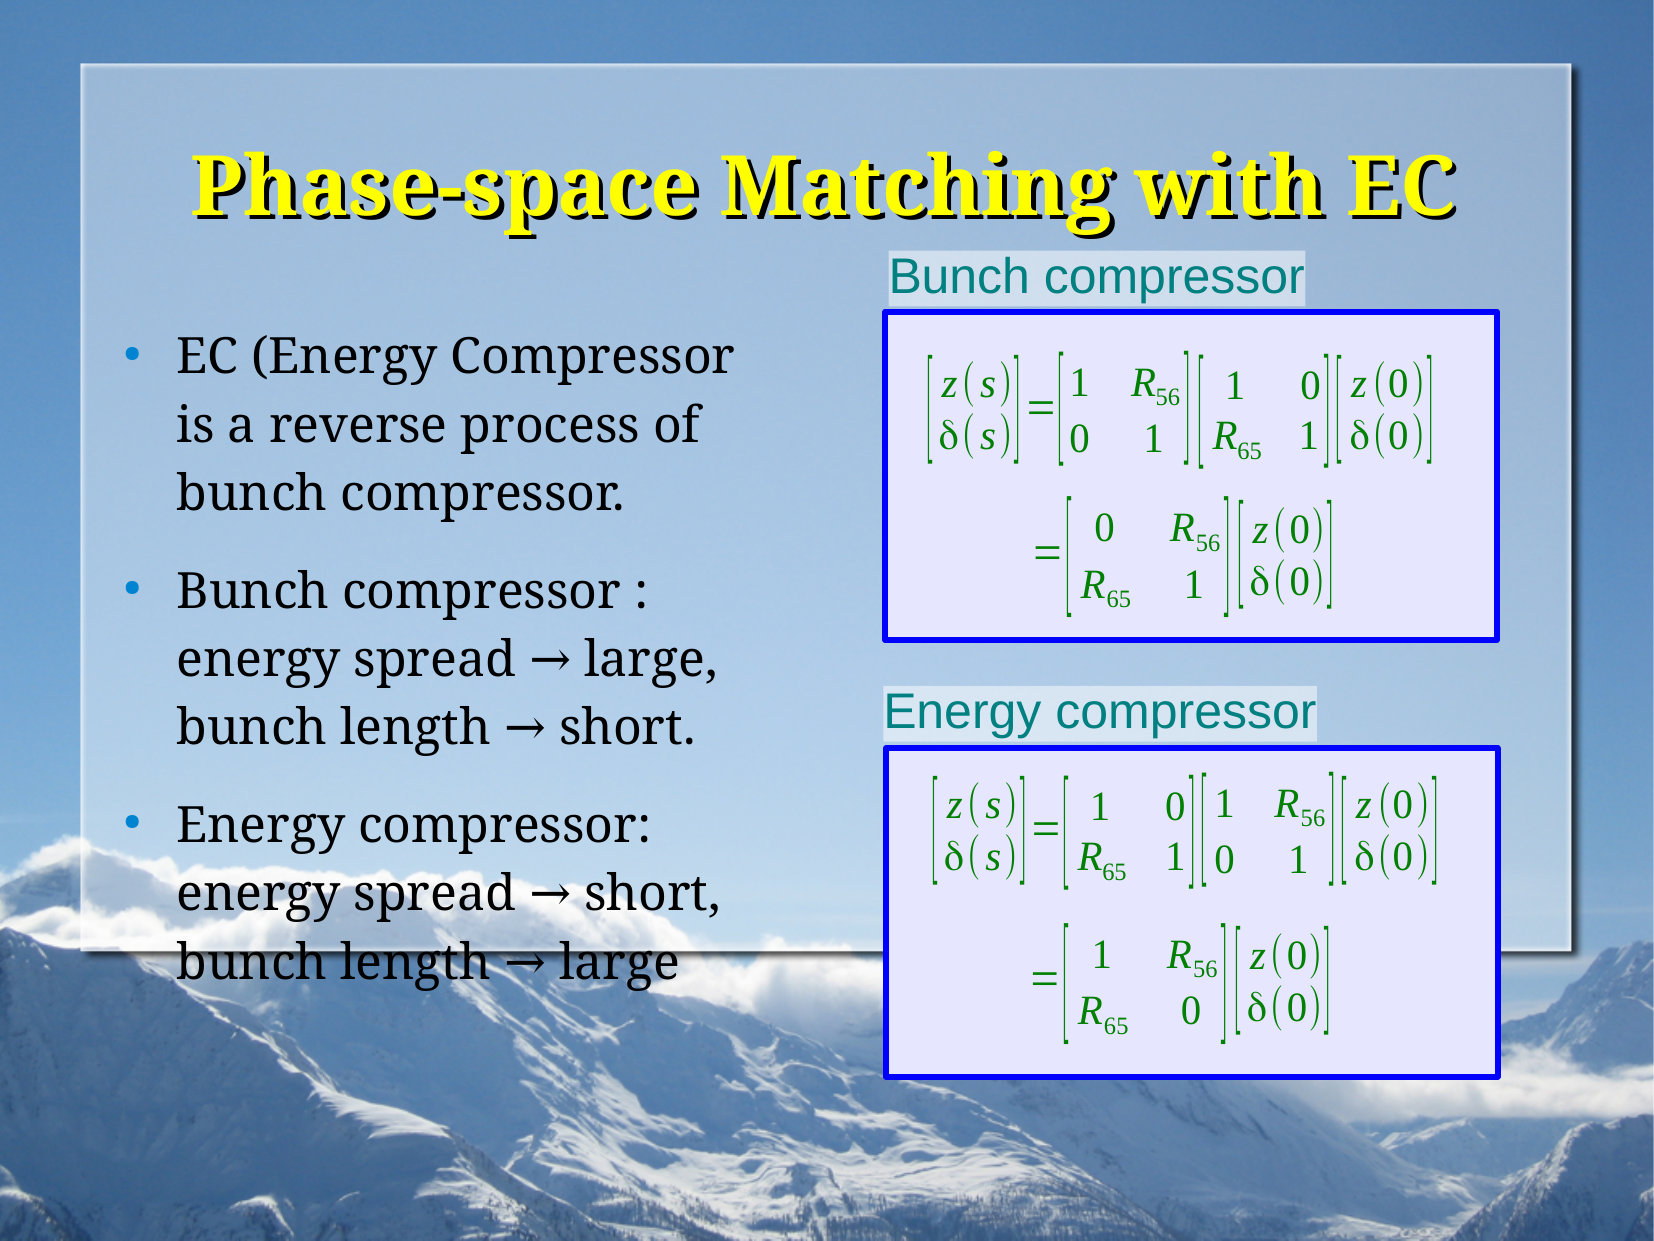

# Phase-space Matching with EC
Bunch compressor
EC (Energy Compressor is a reverse process of bunch compressor.
Bunch compressor : energy spread → large, bunch length → short.
Energy compressor: energy spread → short, bunch length → large
Energy compressor